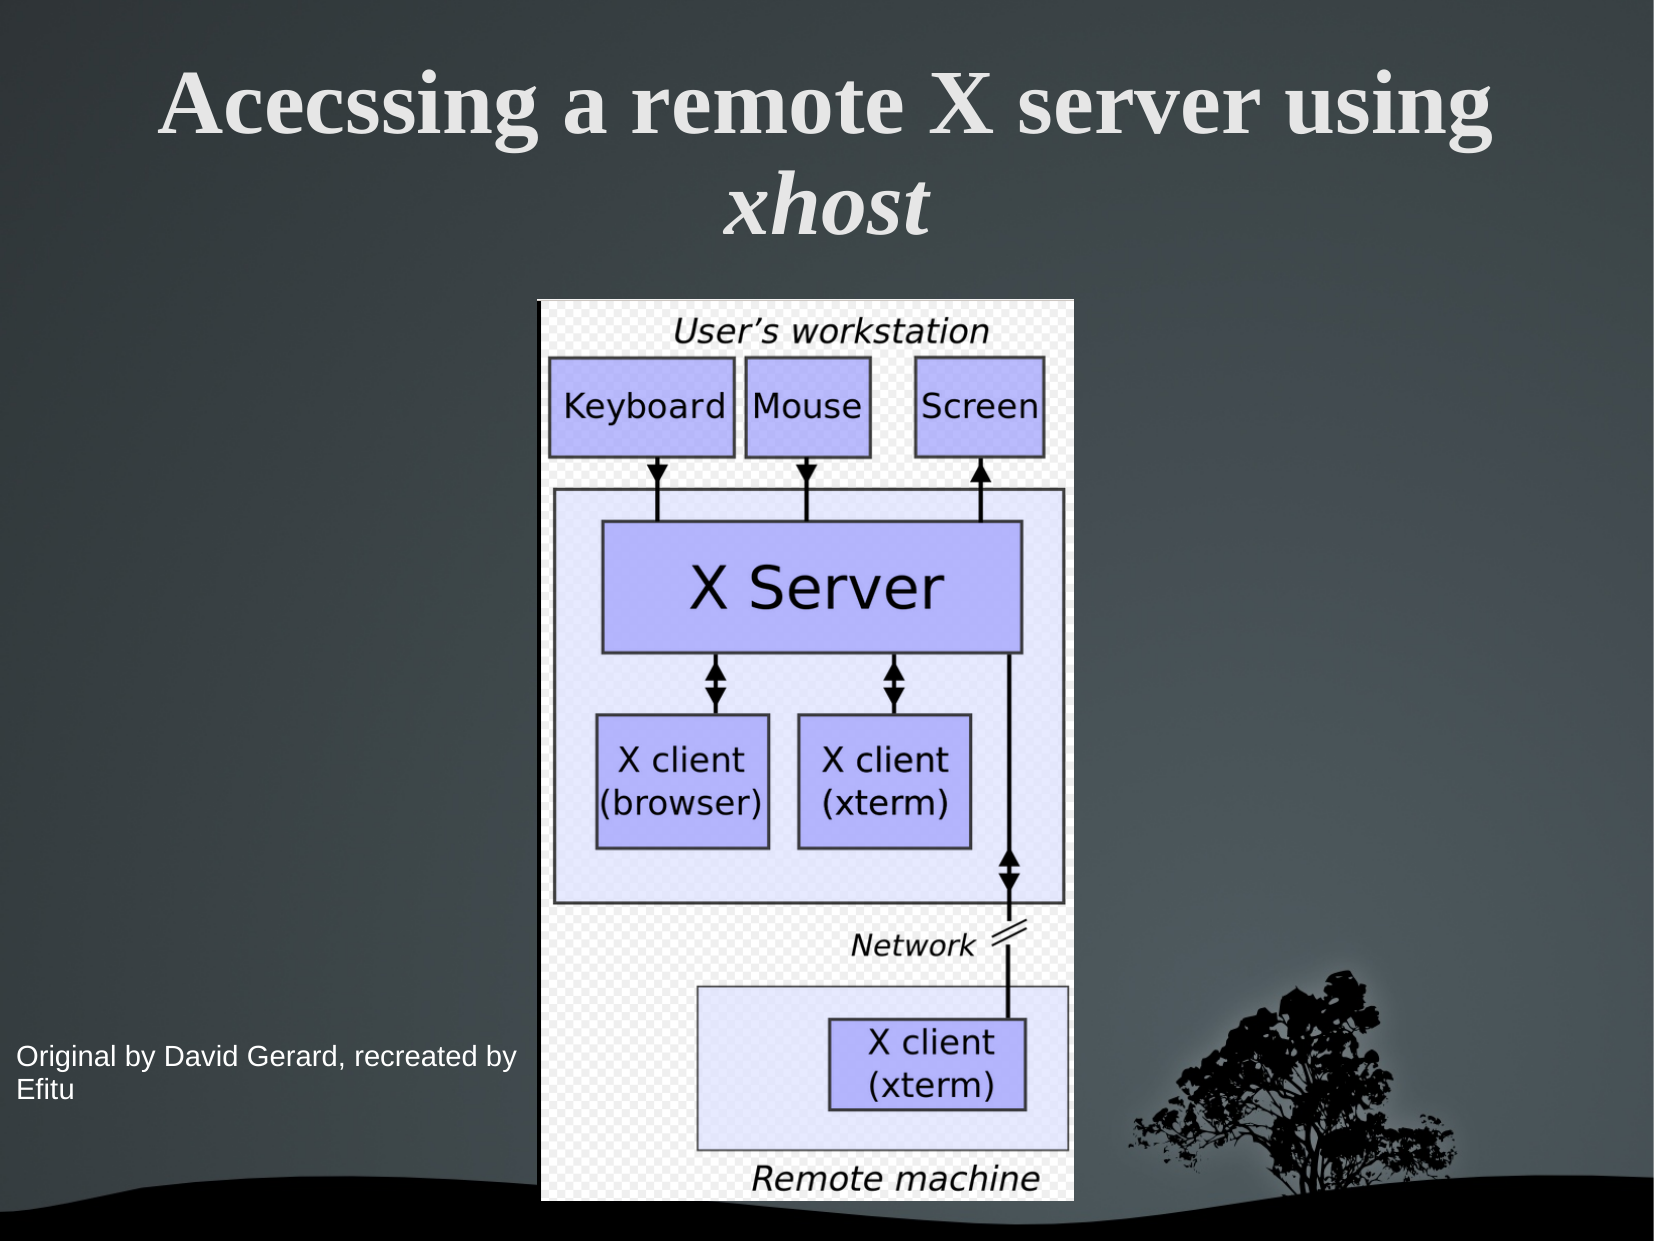

# Acecssing a remote X server using xhost
Original by David Gerard, recreated by Efitu